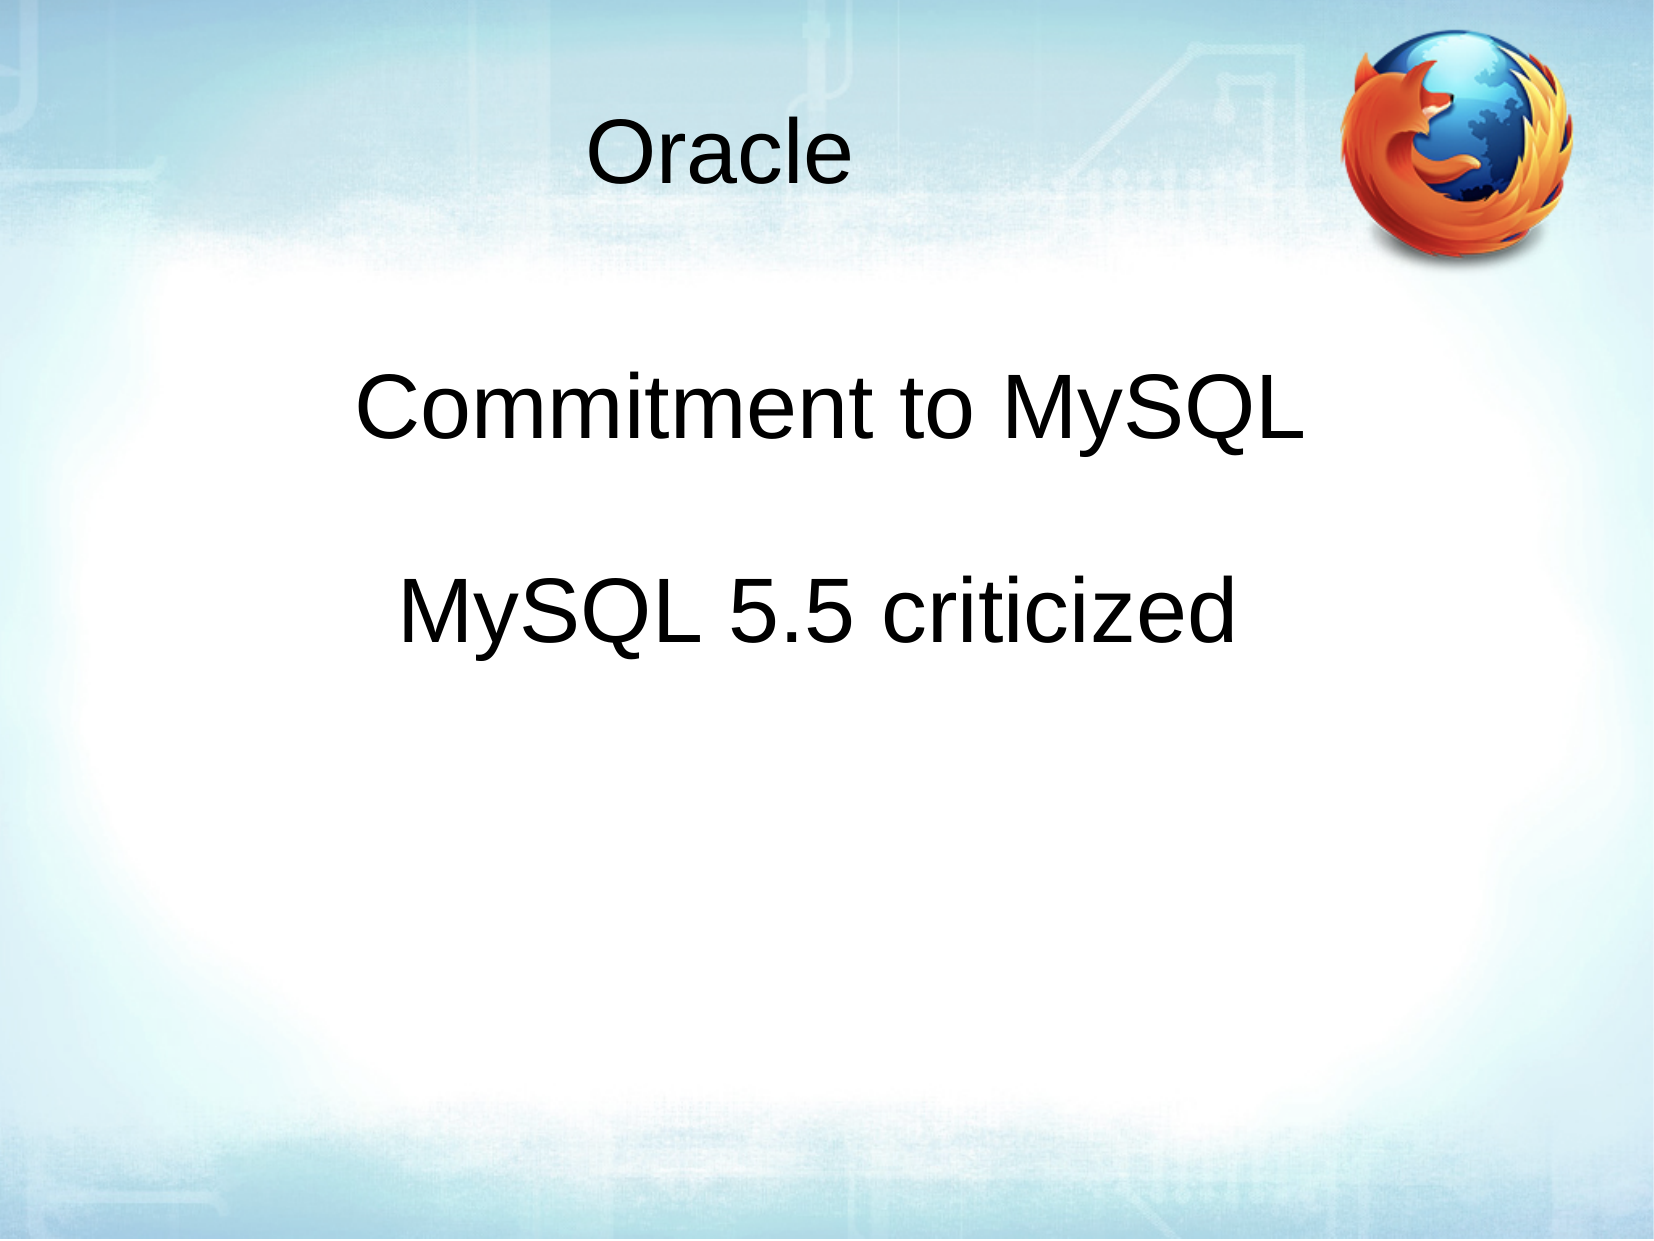

# Oracle
Commitment to MySQL
MySQL 5.5 criticized